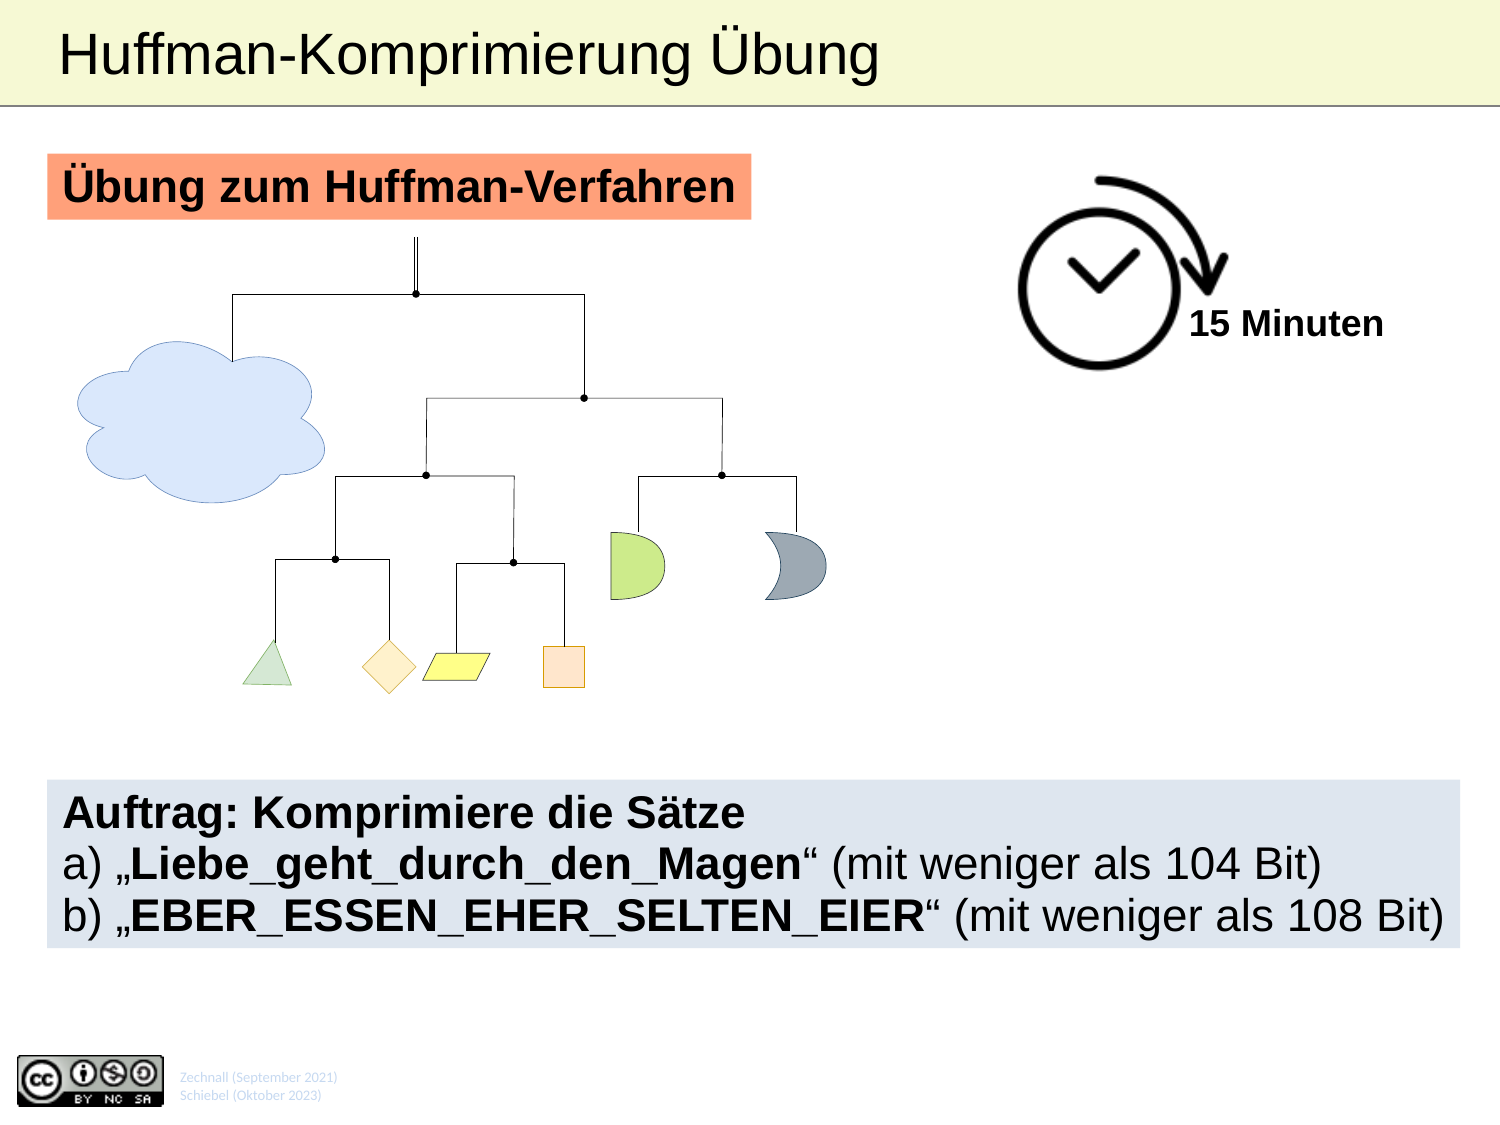

# Huffman-Komprimierung Übung
Übung zum Huffman-Verfahren
15 Minuten
Auftrag: Komprimiere die Sätze
a) „Liebe_geht_durch_den_Magen“ (mit weniger als 104 Bit)
b) „EBER_ESSEN_EHER_SELTEN_EIER“ (mit weniger als 108 Bit)